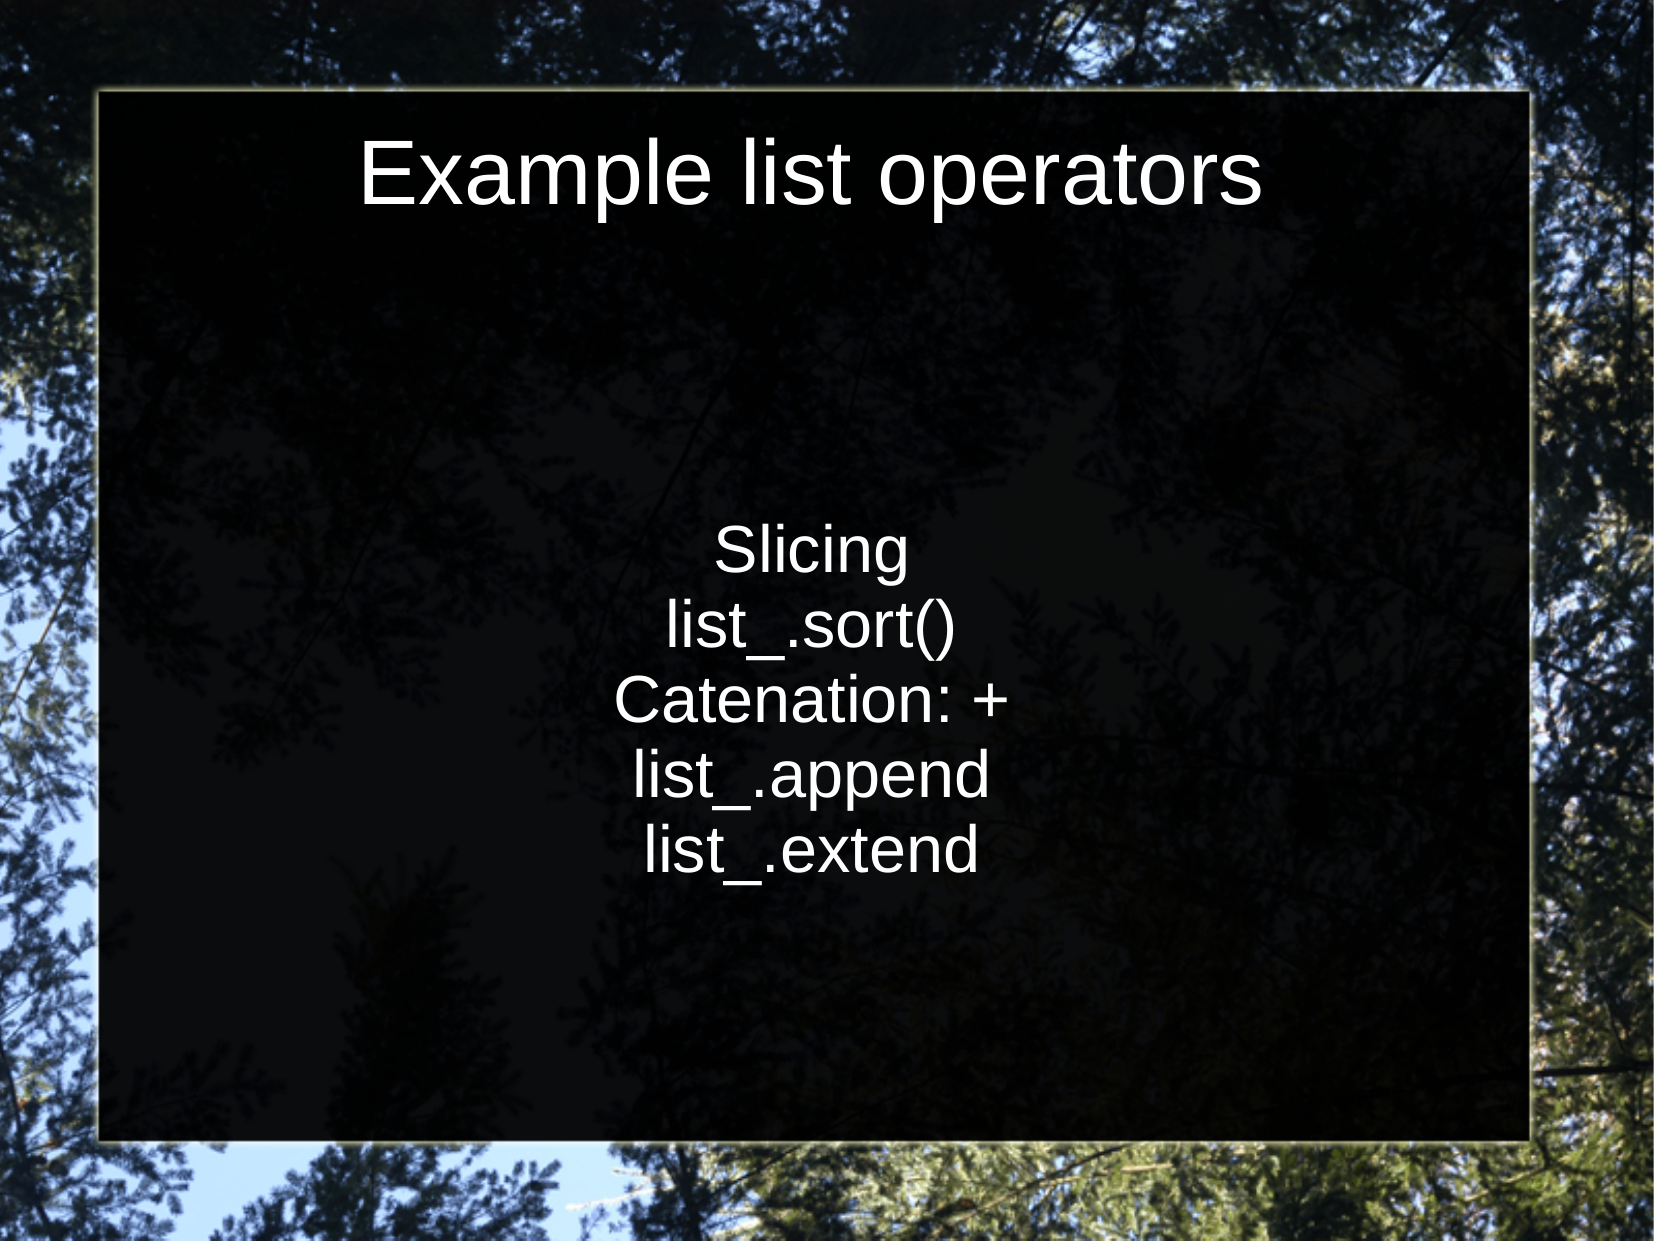

# Example list operators
Slicing
list_.sort()
Catenation: +
list_.append
list_.extend